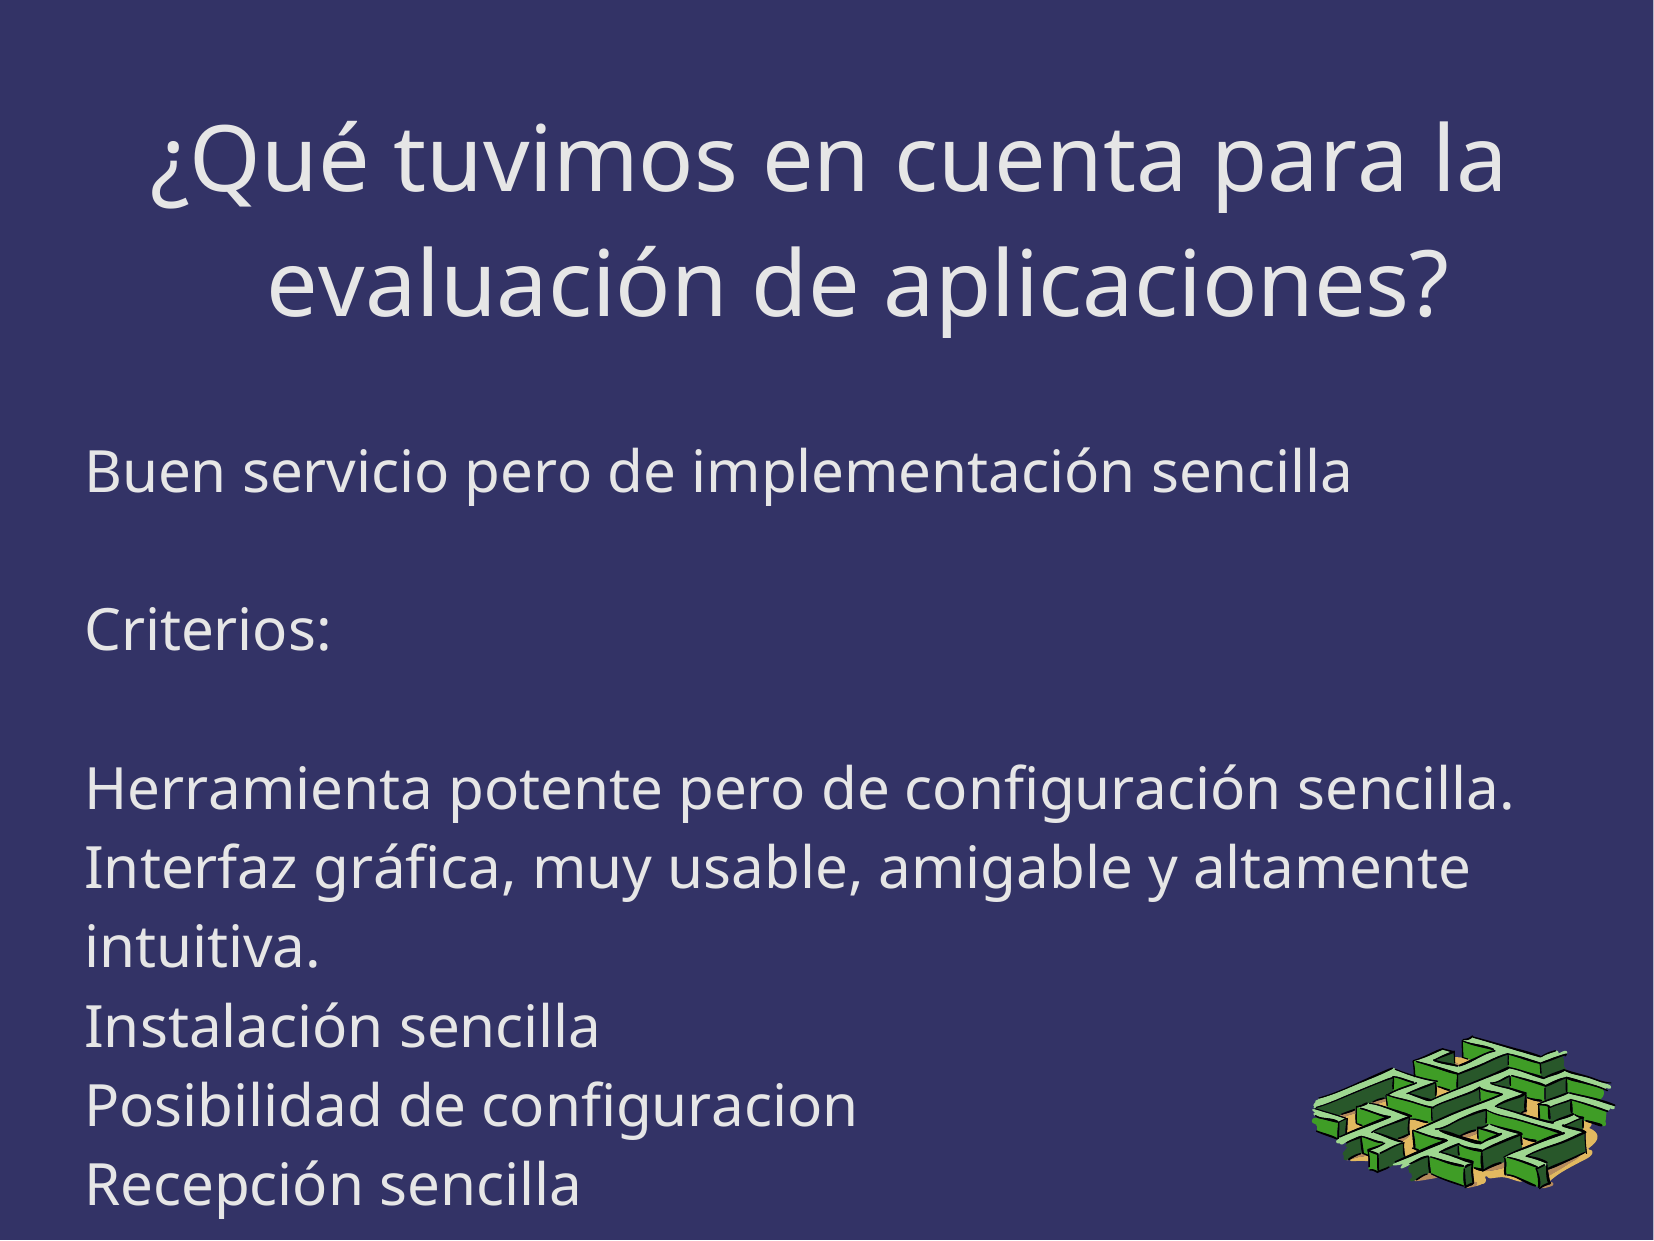

# ¿Qué tuvimos en cuenta para la evaluación de aplicaciones?
Buen servicio pero de implementación sencilla
Criterios:
Herramienta potente pero de configuración sencilla.
Interfaz gráfica, muy usable, amigable y altamente intuitiva.
Instalación sencilla
Posibilidad de configuracion
Recepción sencilla